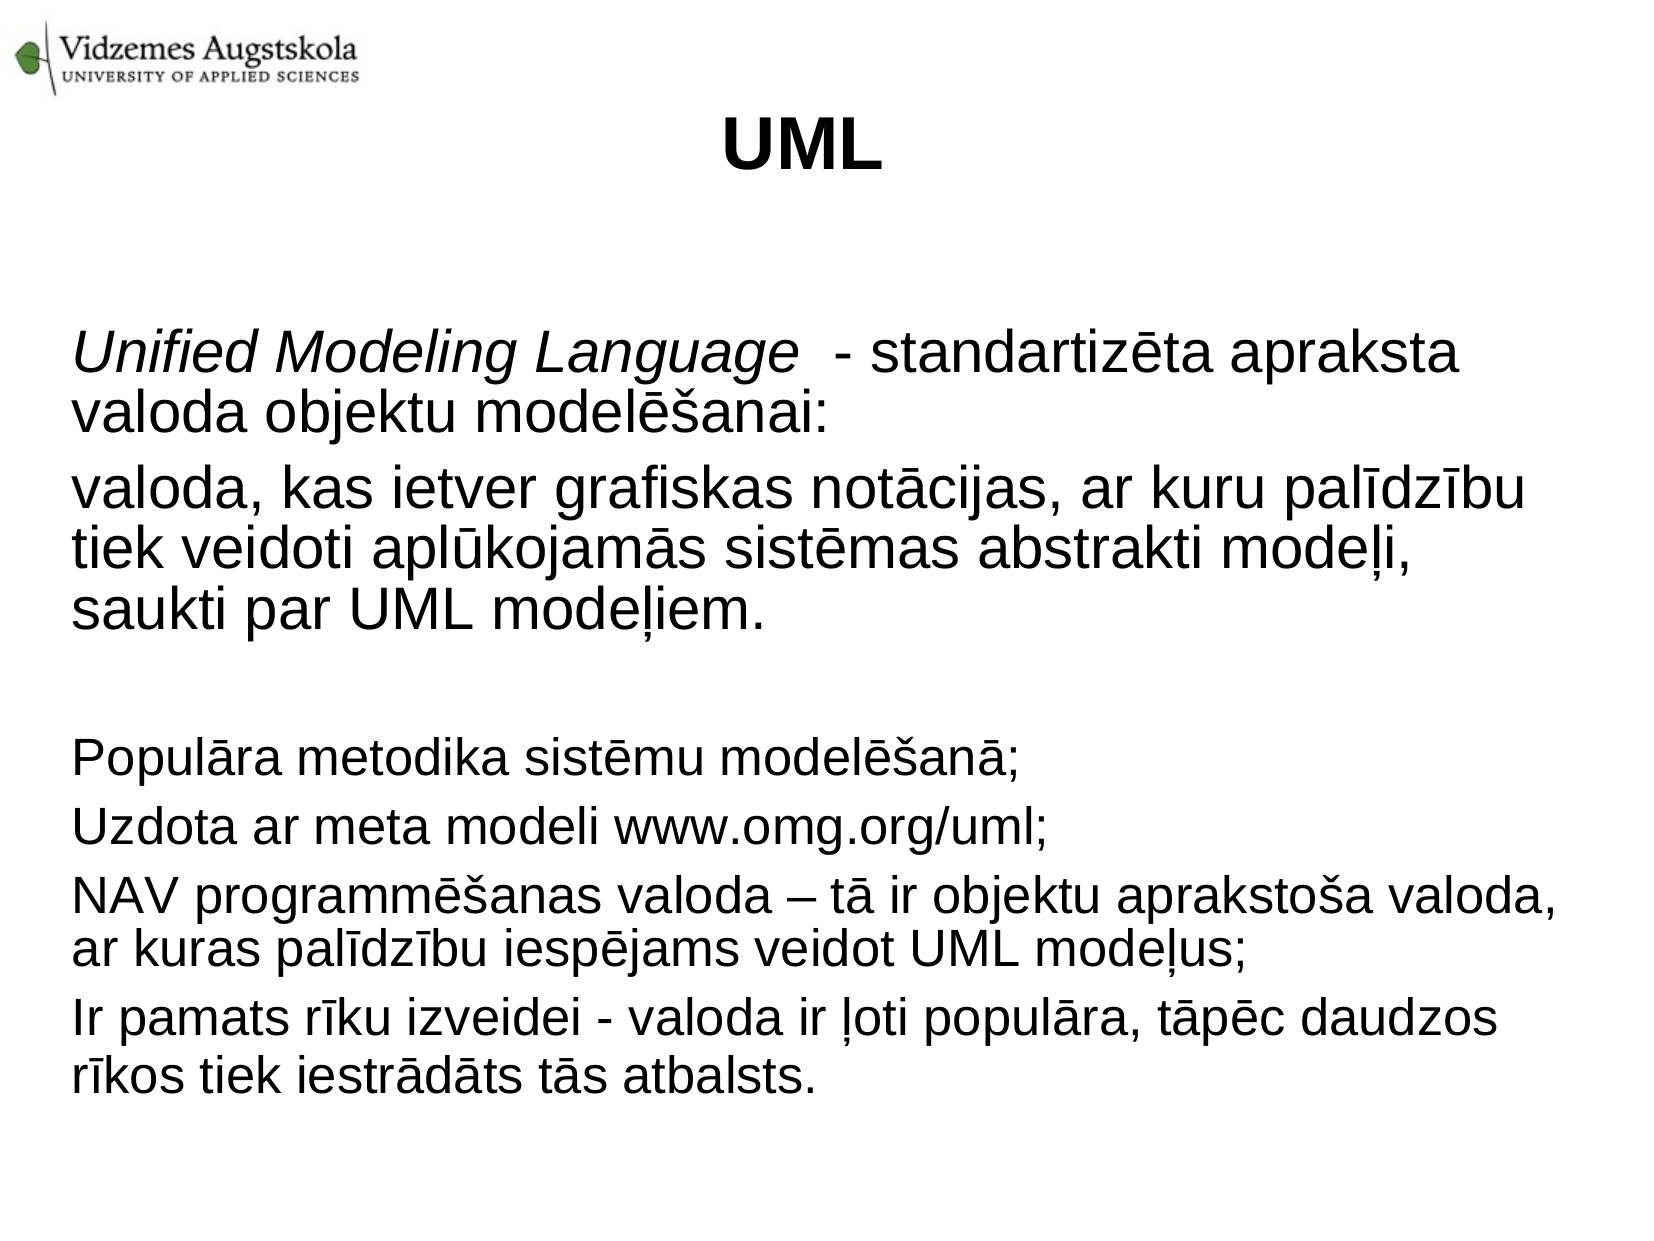

# UML
Unified Modeling Language - standartizēta apraksta valoda objektu modelēšanai:
valoda, kas ietver grafiskas notācijas, ar kuru palīdzību tiek veidoti aplūkojamās sistēmas abstrakti modeļi, saukti par UML modeļiem.
Populāra metodika sistēmu modelēšanā;
Uzdota ar meta modeli www.omg.org/uml;
NAV programmēšanas valoda – tā ir objektu aprakstoša valoda, ar kuras palīdzību iespējams veidot UML modeļus;
Ir pamats rīku izveidei - valoda ir ļoti populāra, tāpēc daudzos rīkos tiek iestrādāts tās atbalsts.